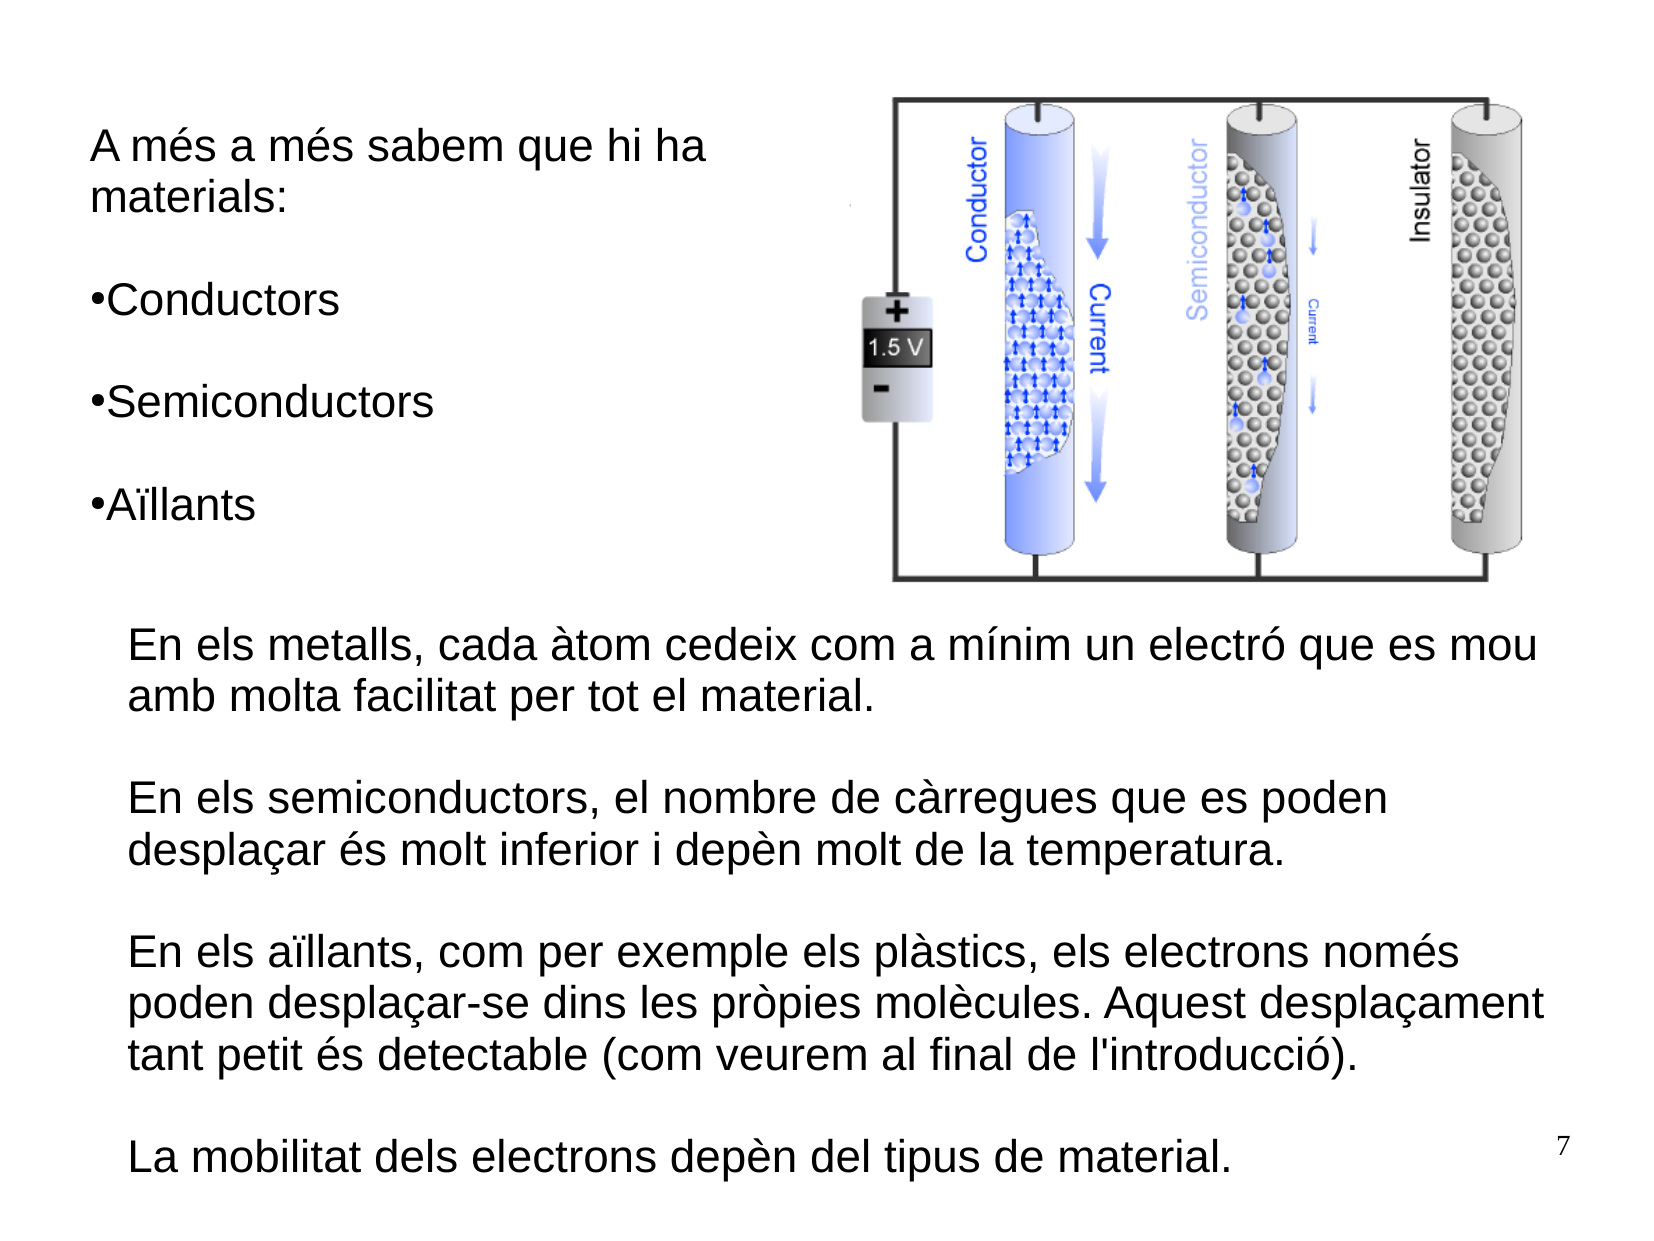

A més a més sabem que hi ha materials:
Conductors
Semiconductors
Aïllants
En els metalls, cada àtom cedeix com a mínim un electró que es mou amb molta facilitat per tot el material.
En els semiconductors, el nombre de càrregues que es poden desplaçar és molt inferior i depèn molt de la temperatura.
En els aïllants, com per exemple els plàstics, els electrons només poden desplaçar-se dins les pròpies molècules. Aquest desplaçament tant petit és detectable (com veurem al final de l'introducció).
La mobilitat dels electrons depèn del tipus de material.
7